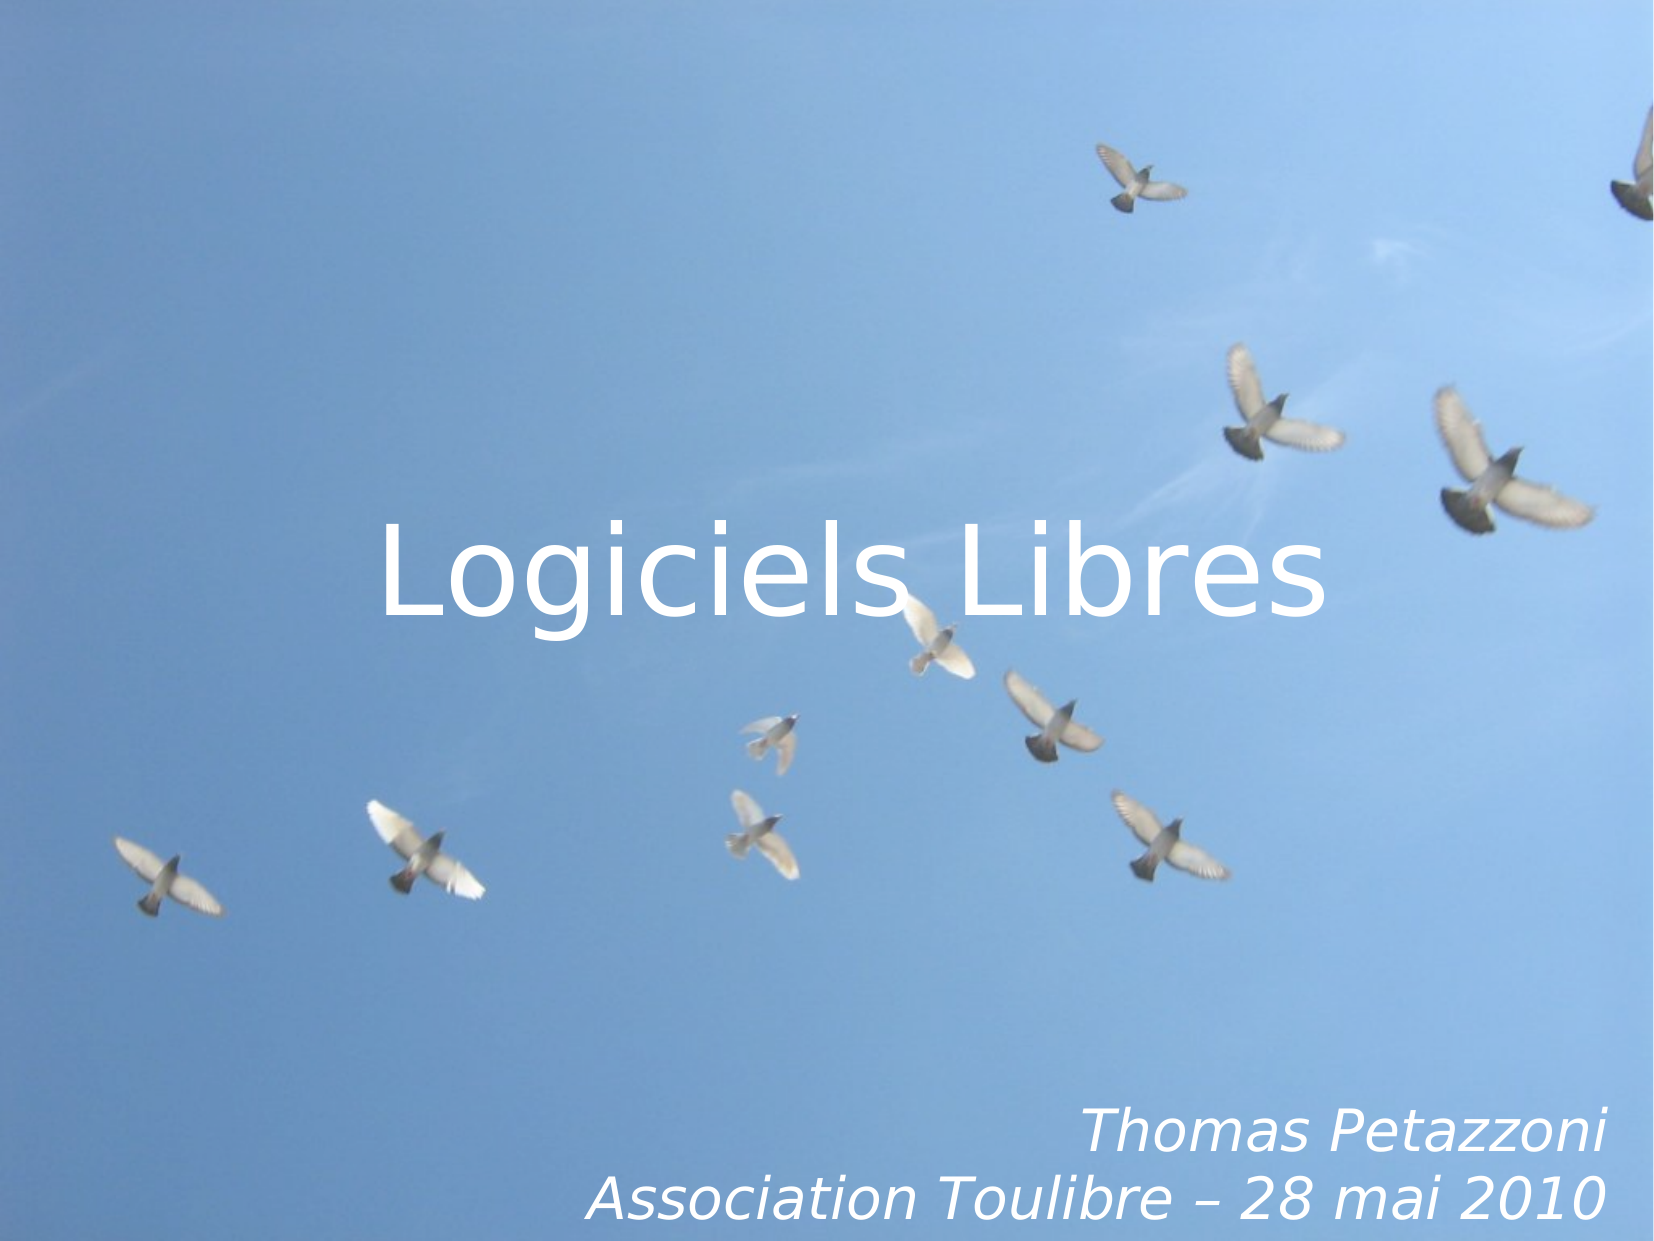

# Logiciels Libres
Thomas Petazzoni
Association Toulibre – 28 mai 2010